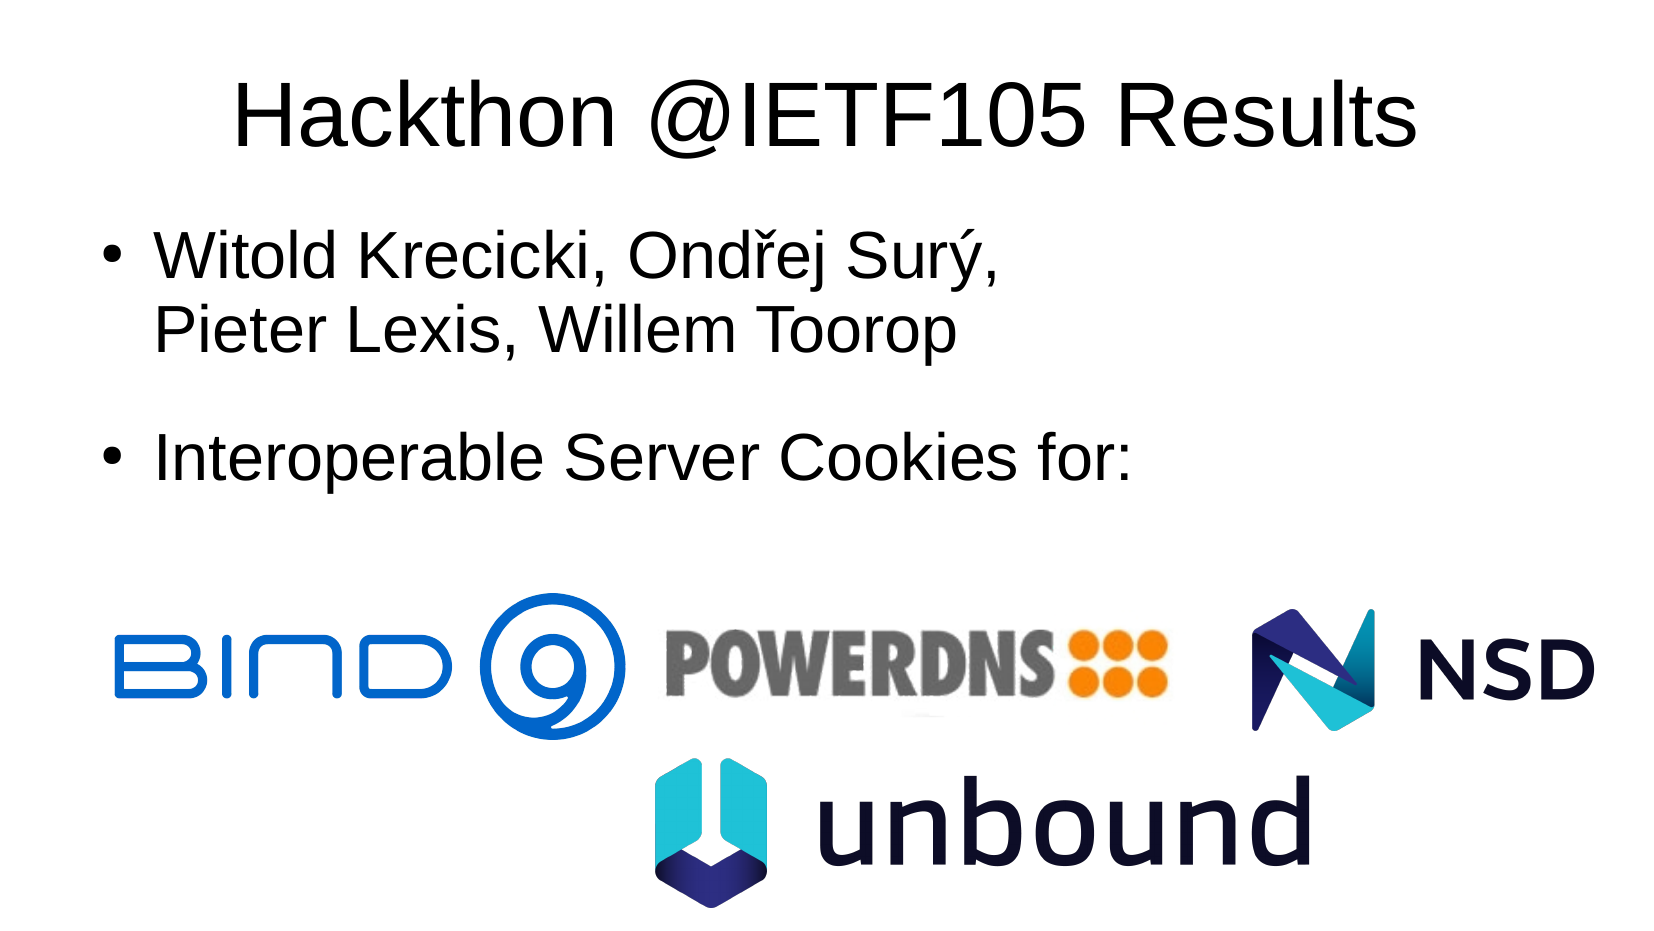

# Hackthon @IETF105 Results
Witold Krecicki, Ondřej Surý,
Pieter Lexis, Willem Toorop
Interoperable Server Cookies for: